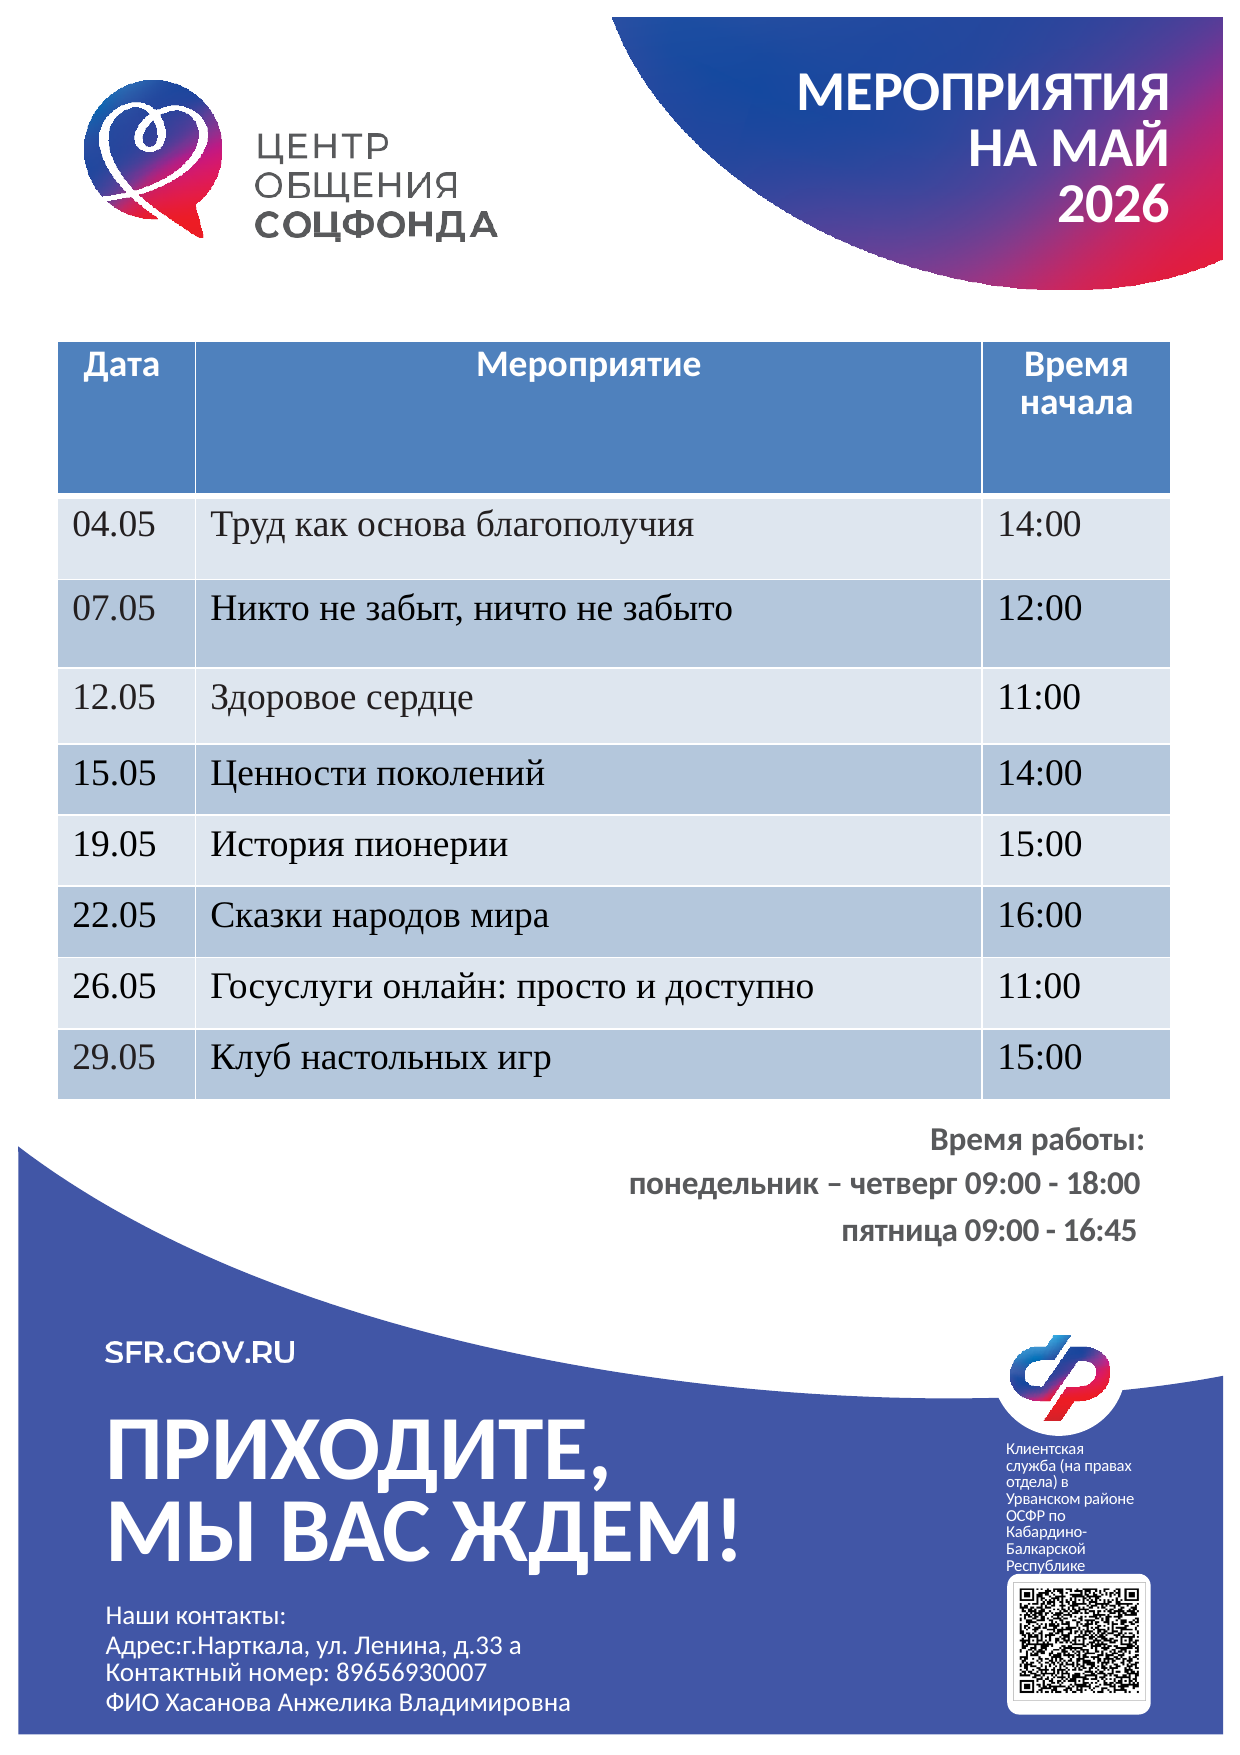

# МЕРОПРИЯТИЯ НА МАЙ 2026
| Дата | Мероприятие | Время начала |
| --- | --- | --- |
| 04.05 | Труд как основа благополучия | 14:00 |
| 07.05 | Никто не забыт, ничто не забыто | 12:00 |
| 12.05 | Здоровое сердце | 11:00 |
| 15.05 | Ценности поколений | 14:00 |
| 19.05 | История пионерии | 15:00 |
| 22.05 | Сказки народов мира | 16:00 |
| 26.05 | Госуслуги онлайн: просто и доступно | 11:00 |
| 29.05 | Клуб настольных игр | 15:00 |
Время работы: понедельник – четверг 09:00 - 18:00
пятница 09:00 - 16:45
ПРИХОДИТЕ, МЫ ВАС ЖДЕМ!
Наши контакты:
Адрес:г.Нарткала, ул. Ленина, д.33 а
Контактный номер: 89656930007
ФИО Хасанова Анжелика Владимировна
Клиентская служба (на правах отдела) в Урванском районе ОСФР по Кабардино-Балкарской Республике